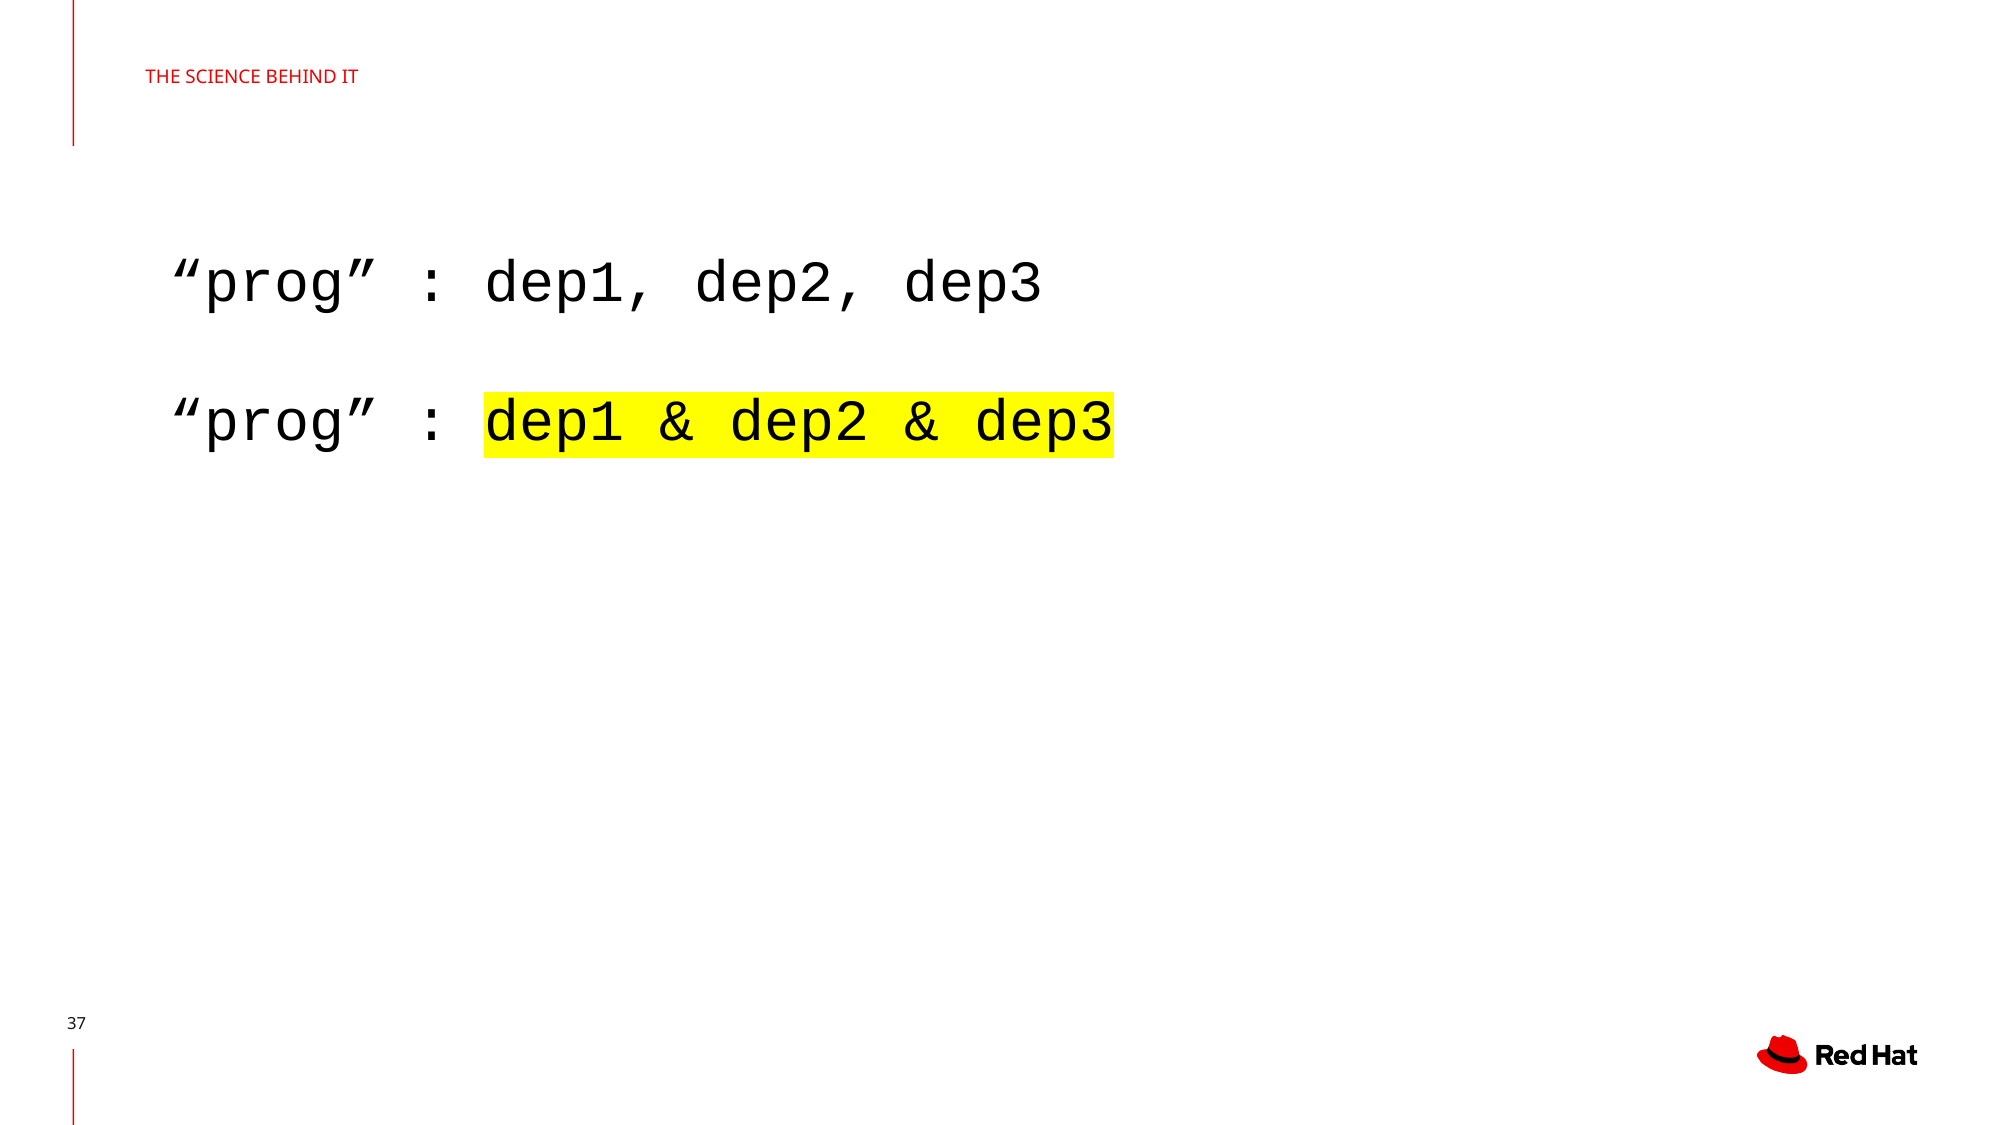

THE SCIENCE BEHIND IT
“prog” : dep1, dep2, dep3
“prog” : dep1 & dep2 & dep3
37